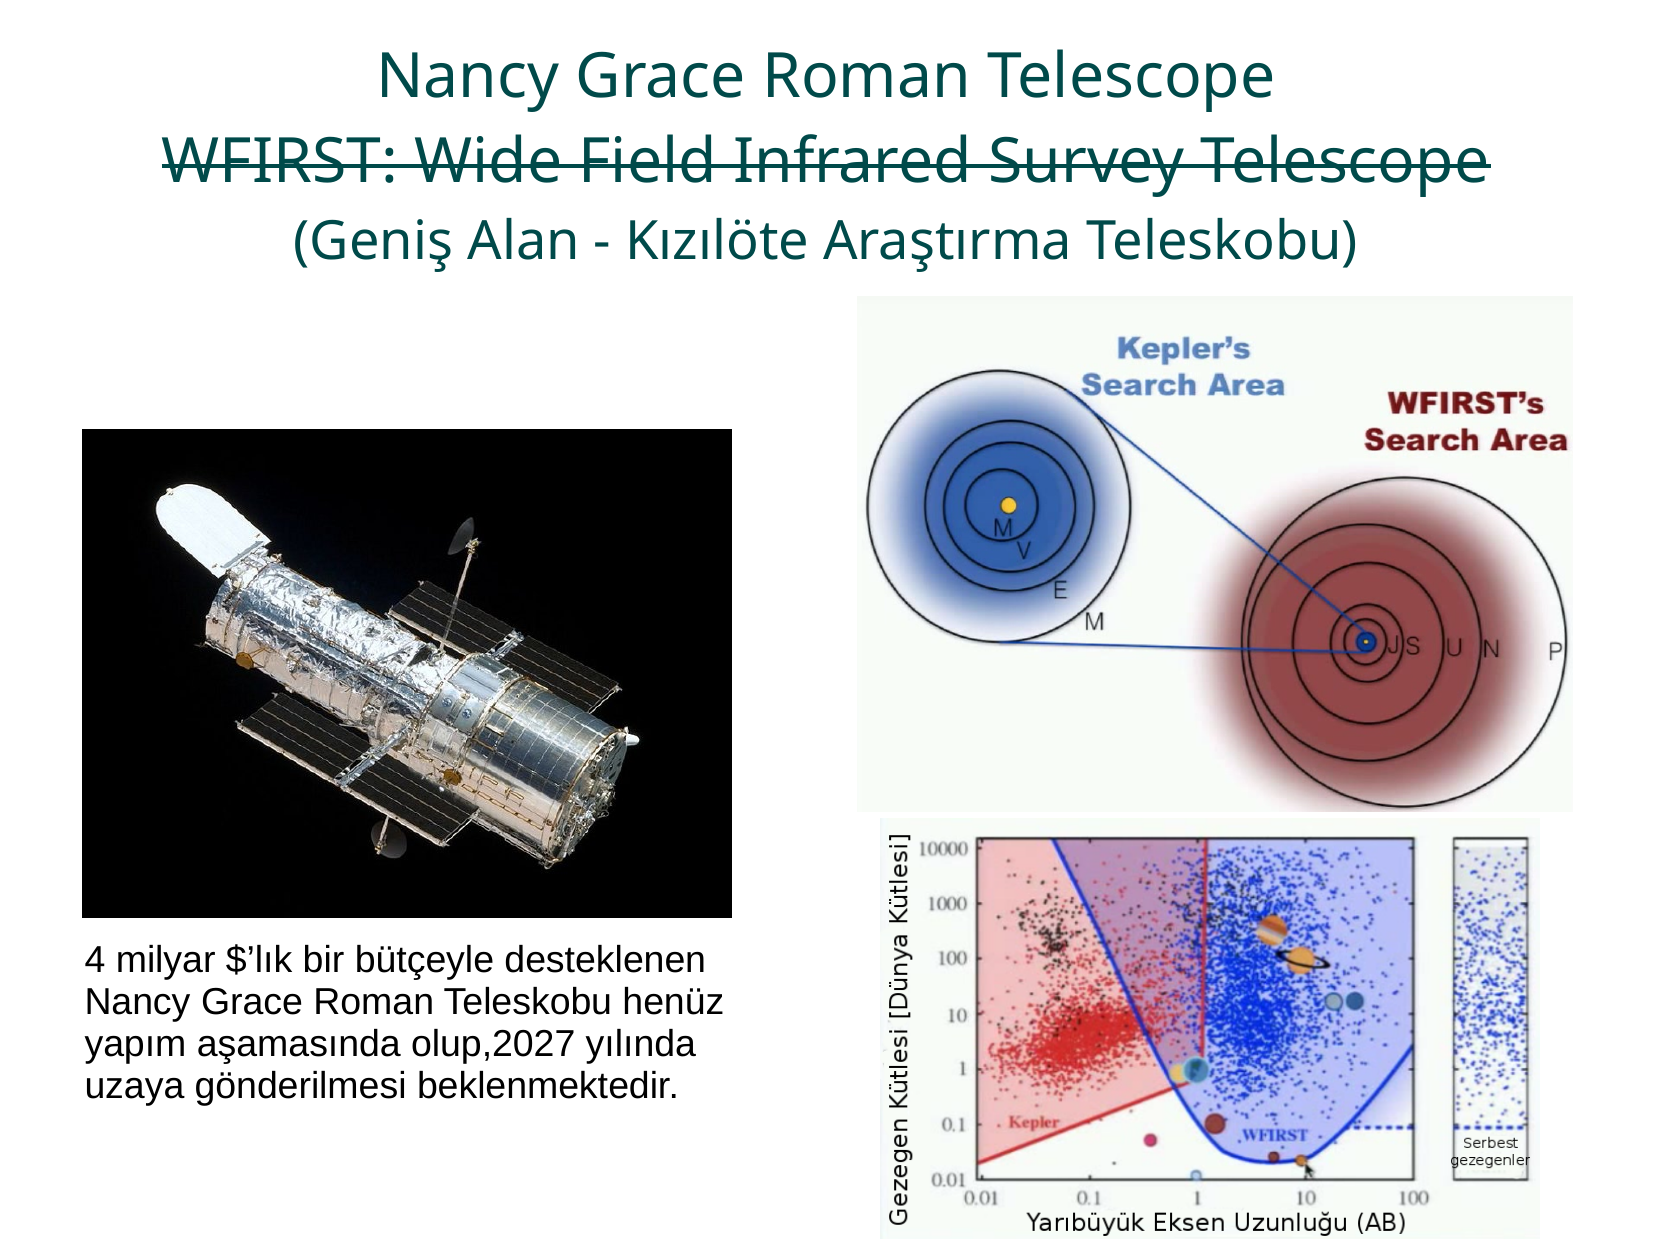

# Nancy Grace Roman Telescope WFIRST: Wide Field Infrared Survey Telescope (Geniş Alan - Kızılöte Araştırma Teleskobu)
4 milyar $’lık bir bütçeyle desteklenen Nancy Grace Roman Teleskobu henüz yapım aşamasında olup,2027 yılında uzaya gönderilmesi beklenmektedir.